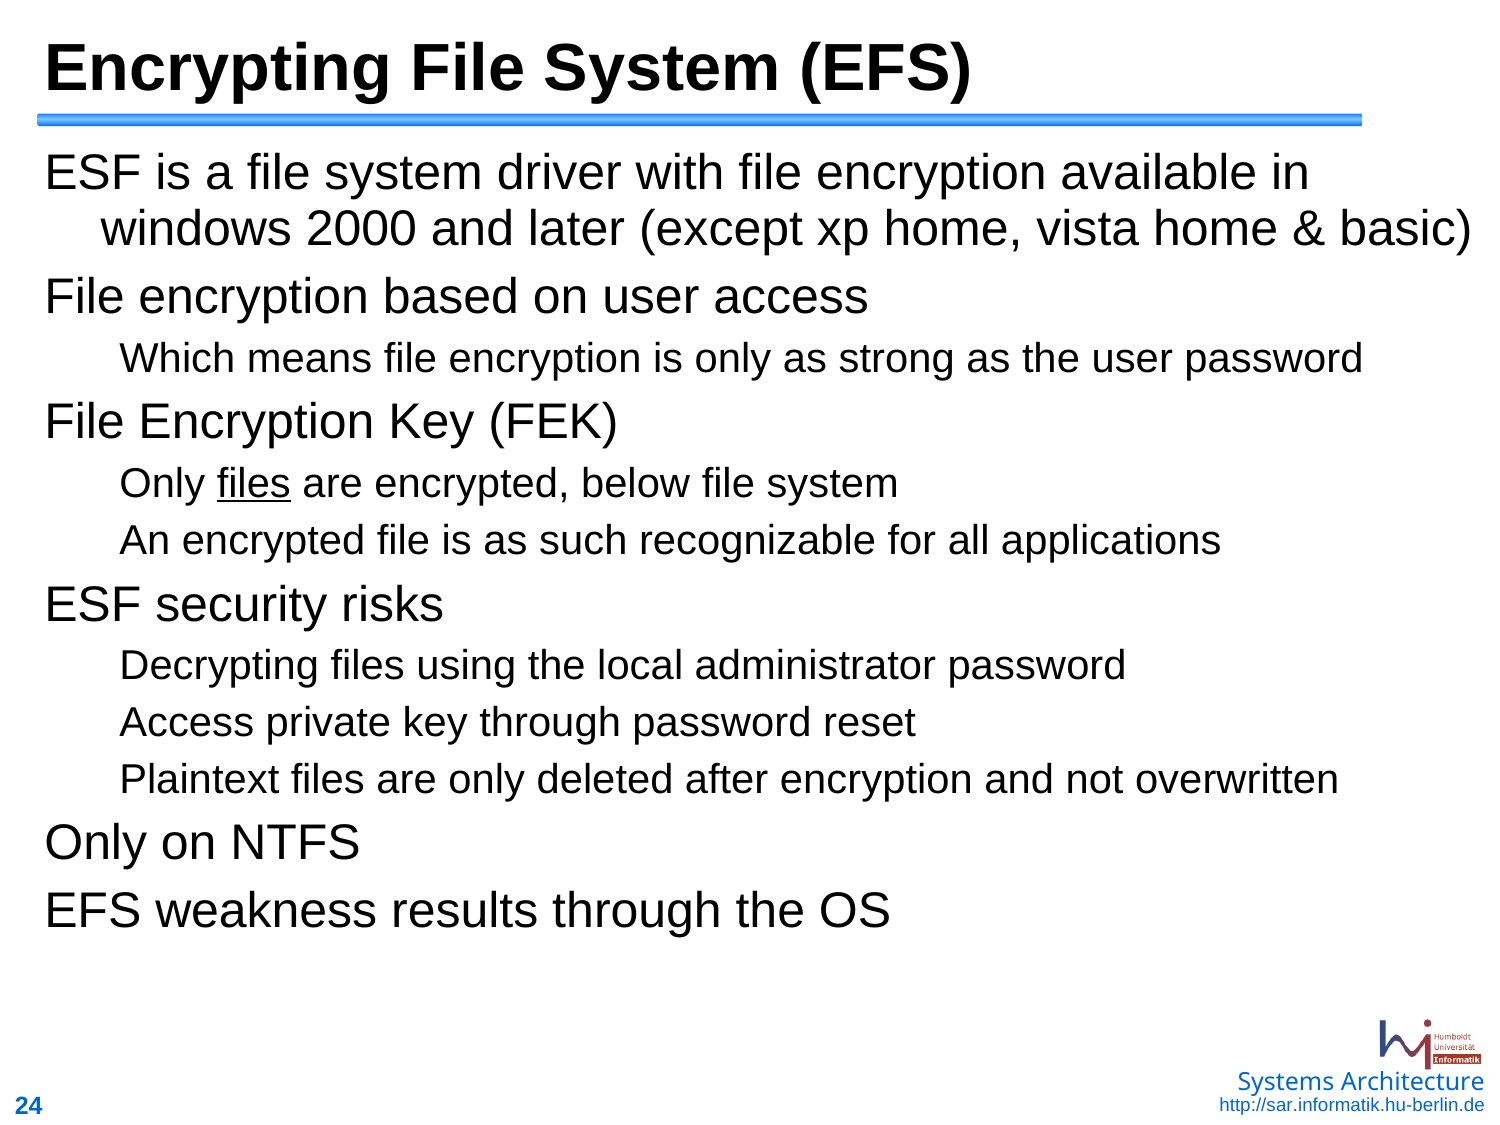

# Encrypting File System (EFS)
ESF is a file system driver with file encryption available in windows 2000 and later (except xp home, vista home & basic)
File encryption based on user access
Which means file encryption is only as strong as the user password
File Encryption Key (FEK)
Only files are encrypted, below file system
An encrypted file is as such recognizable for all applications
ESF security risks
Decrypting files using the local administrator password
Access private key through password reset
Plaintext files are only deleted after encryption and not overwritten
Only on NTFS
EFS weakness results through the OS